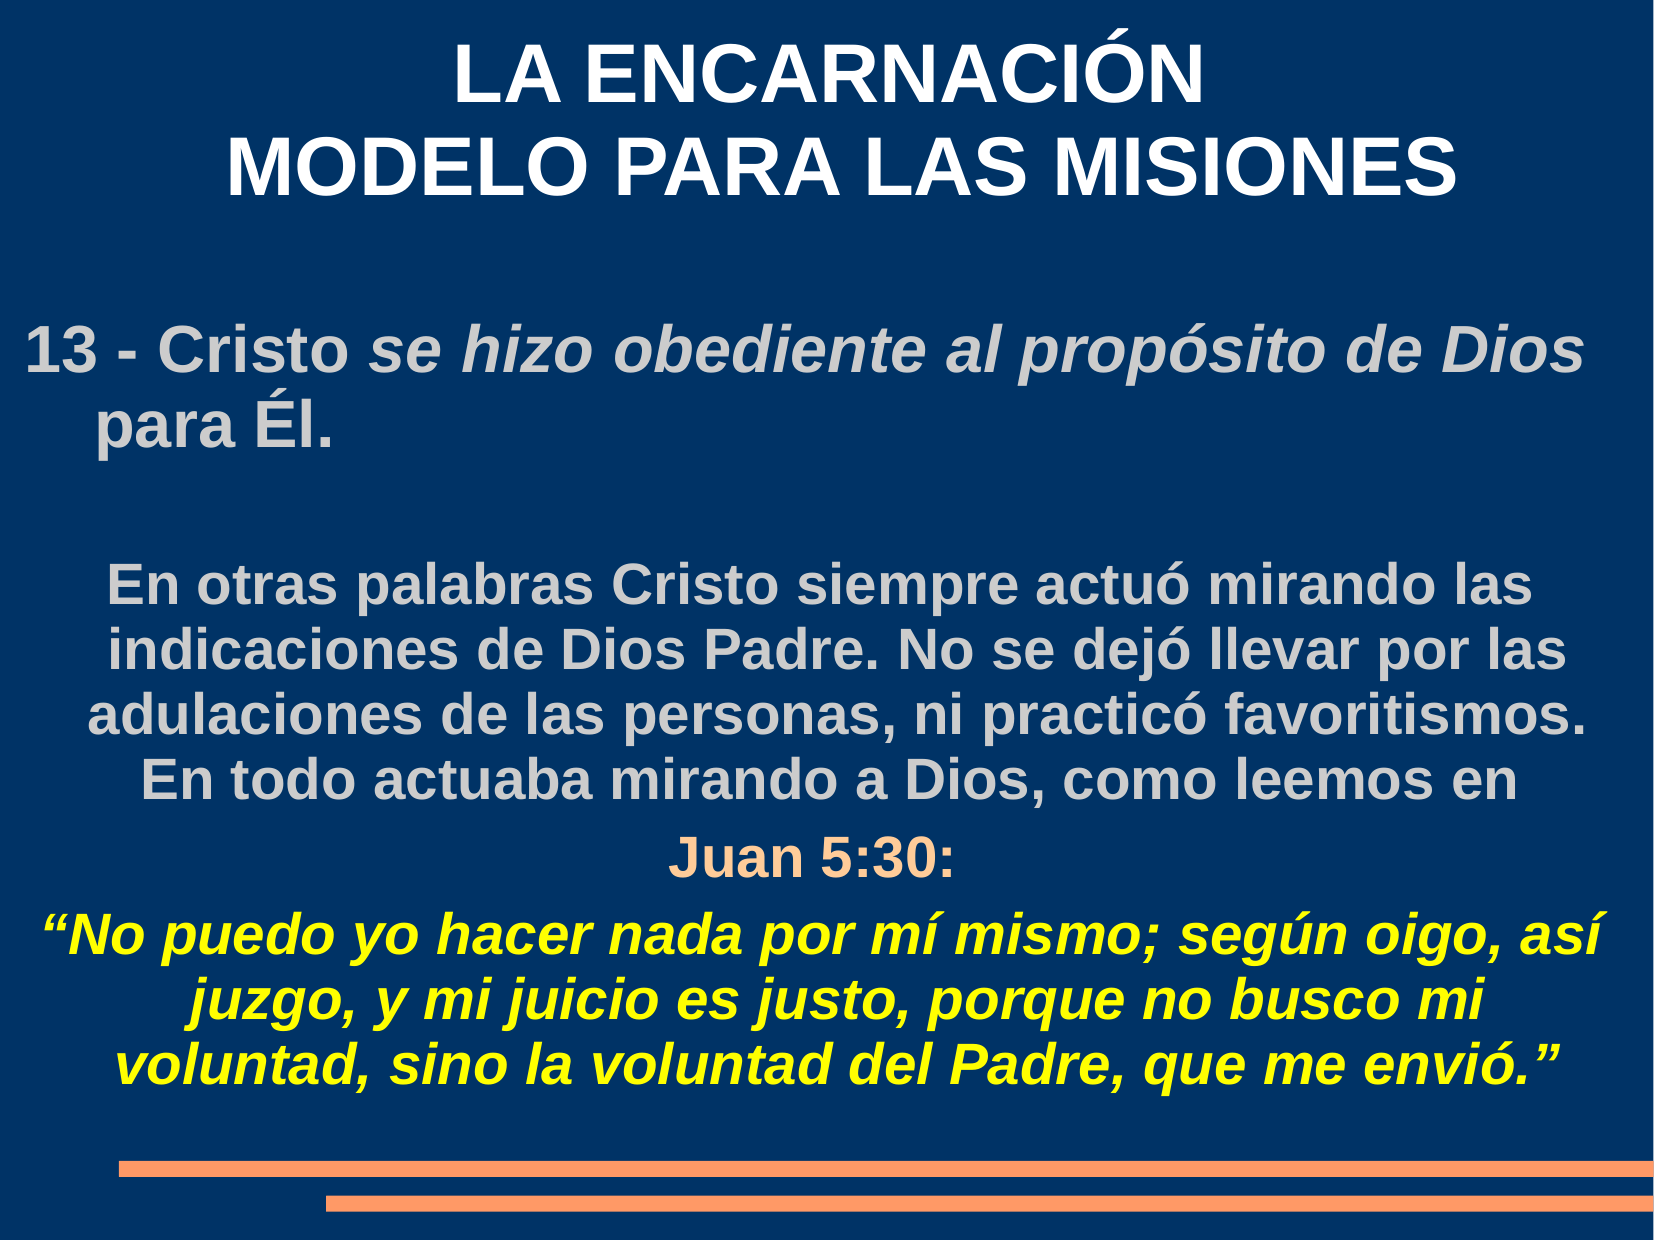

# LA ENCARNACIÓN MODELO PARA LAS MISIONES
13 - Cristo se hizo obediente al propósito de Dios para Él.
En otras palabras Cristo siempre actuó mirando las indicaciones de Dios Padre. No se dejó llevar por las adulaciones de las personas, ni practicó favoritismos. En todo actuaba mirando a Dios, como leemos en
Juan 5:30:
“No puedo yo hacer nada por mí mismo; según oigo, así juzgo, y mi juicio es justo, porque no busco mi voluntad, sino la voluntad del Padre, que me envió.”